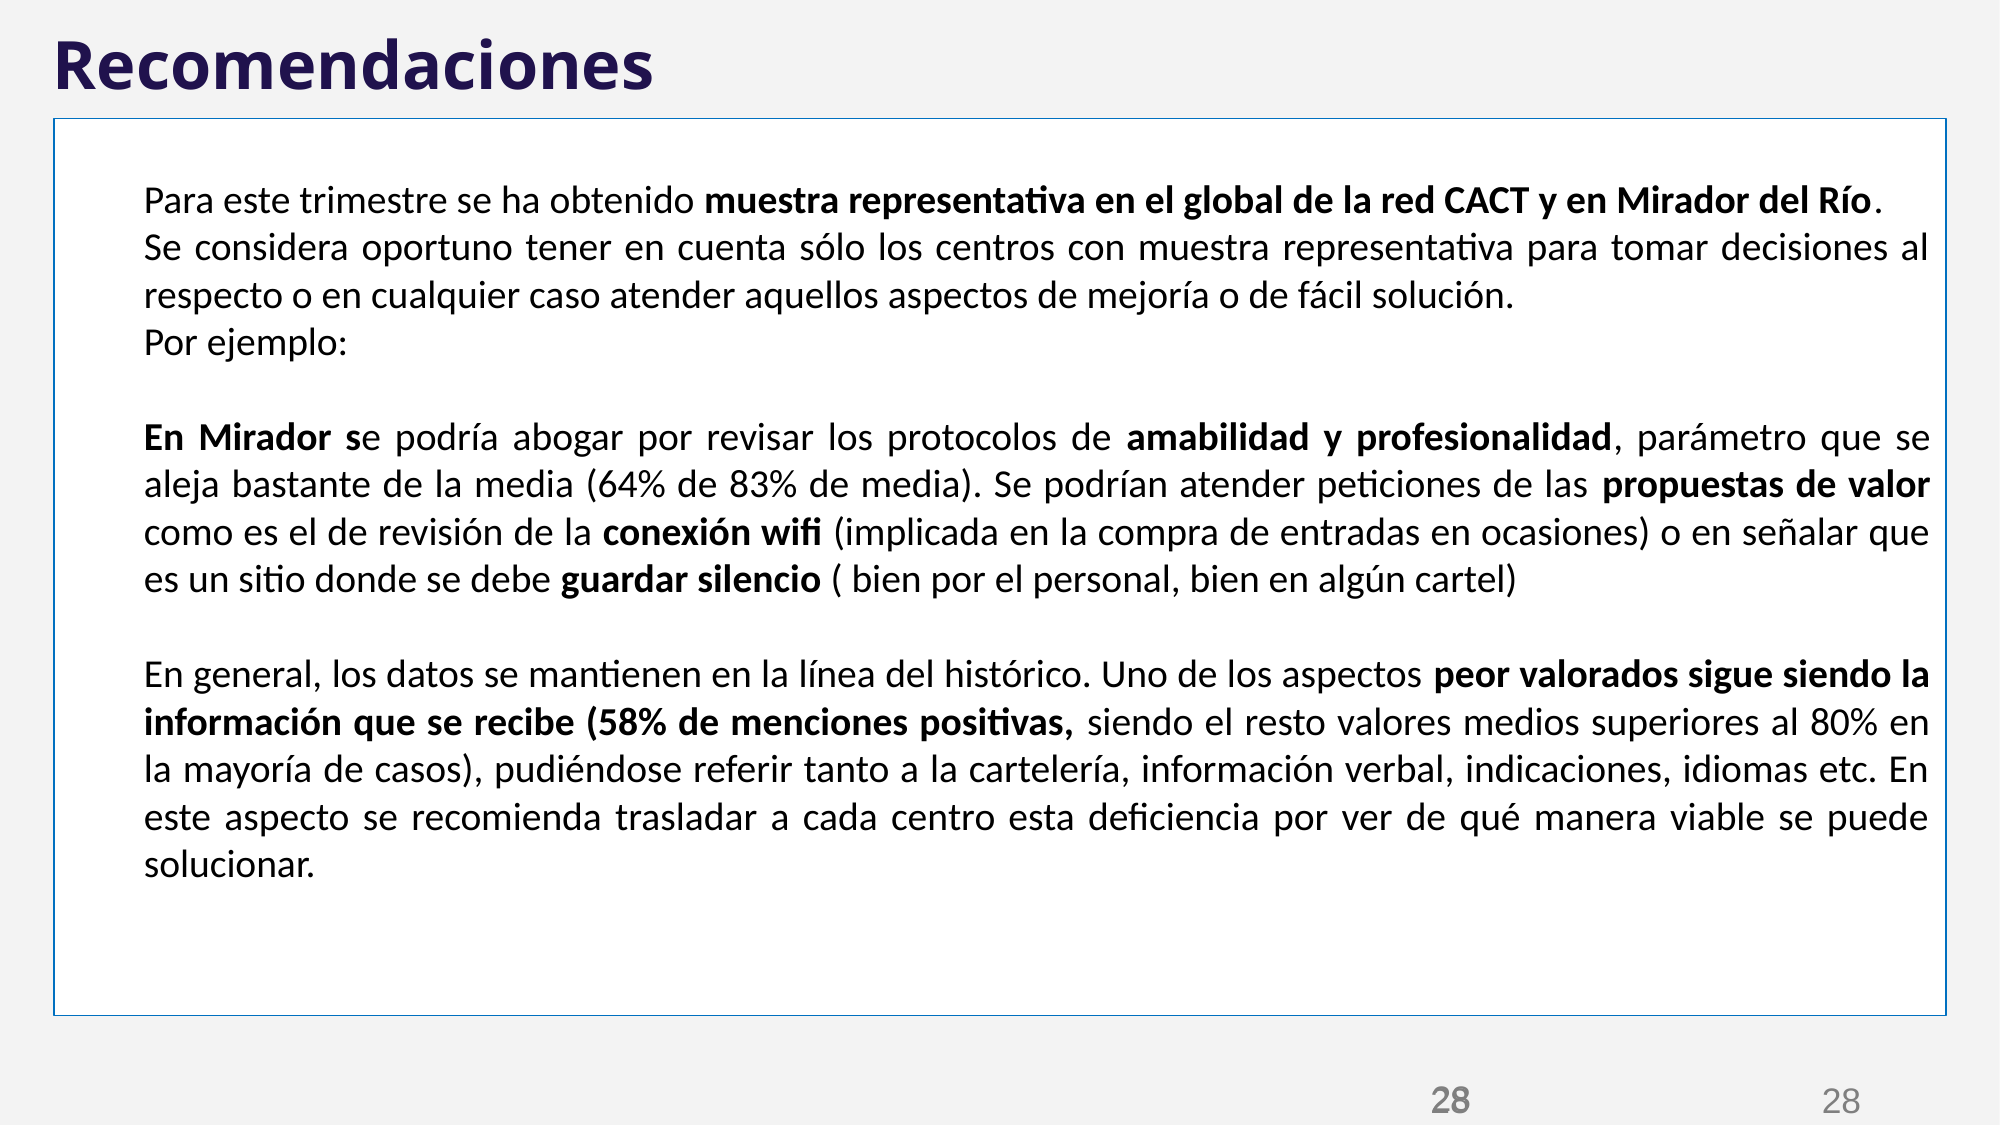

Recomendaciones
Para este trimestre se ha obtenido muestra representativa en el global de la red CACT y en Mirador del Río.
Se considera oportuno tener en cuenta sólo los centros con muestra representativa para tomar decisiones al respecto o en cualquier caso atender aquellos aspectos de mejoría o de fácil solución.
Por ejemplo:
En Mirador se podría abogar por revisar los protocolos de amabilidad y profesionalidad, parámetro que se aleja bastante de la media (64% de 83% de media). Se podrían atender peticiones de las propuestas de valor como es el de revisión de la conexión wifi (implicada en la compra de entradas en ocasiones) o en señalar que es un sitio donde se debe guardar silencio ( bien por el personal, bien en algún cartel)
En general, los datos se mantienen en la línea del histórico. Uno de los aspectos peor valorados sigue siendo la información que se recibe (58% de menciones positivas, siendo el resto valores medios superiores al 80% en la mayoría de casos), pudiéndose referir tanto a la cartelería, información verbal, indicaciones, idiomas etc. En este aspecto se recomienda trasladar a cada centro esta deficiencia por ver de qué manera viable se puede solucionar.